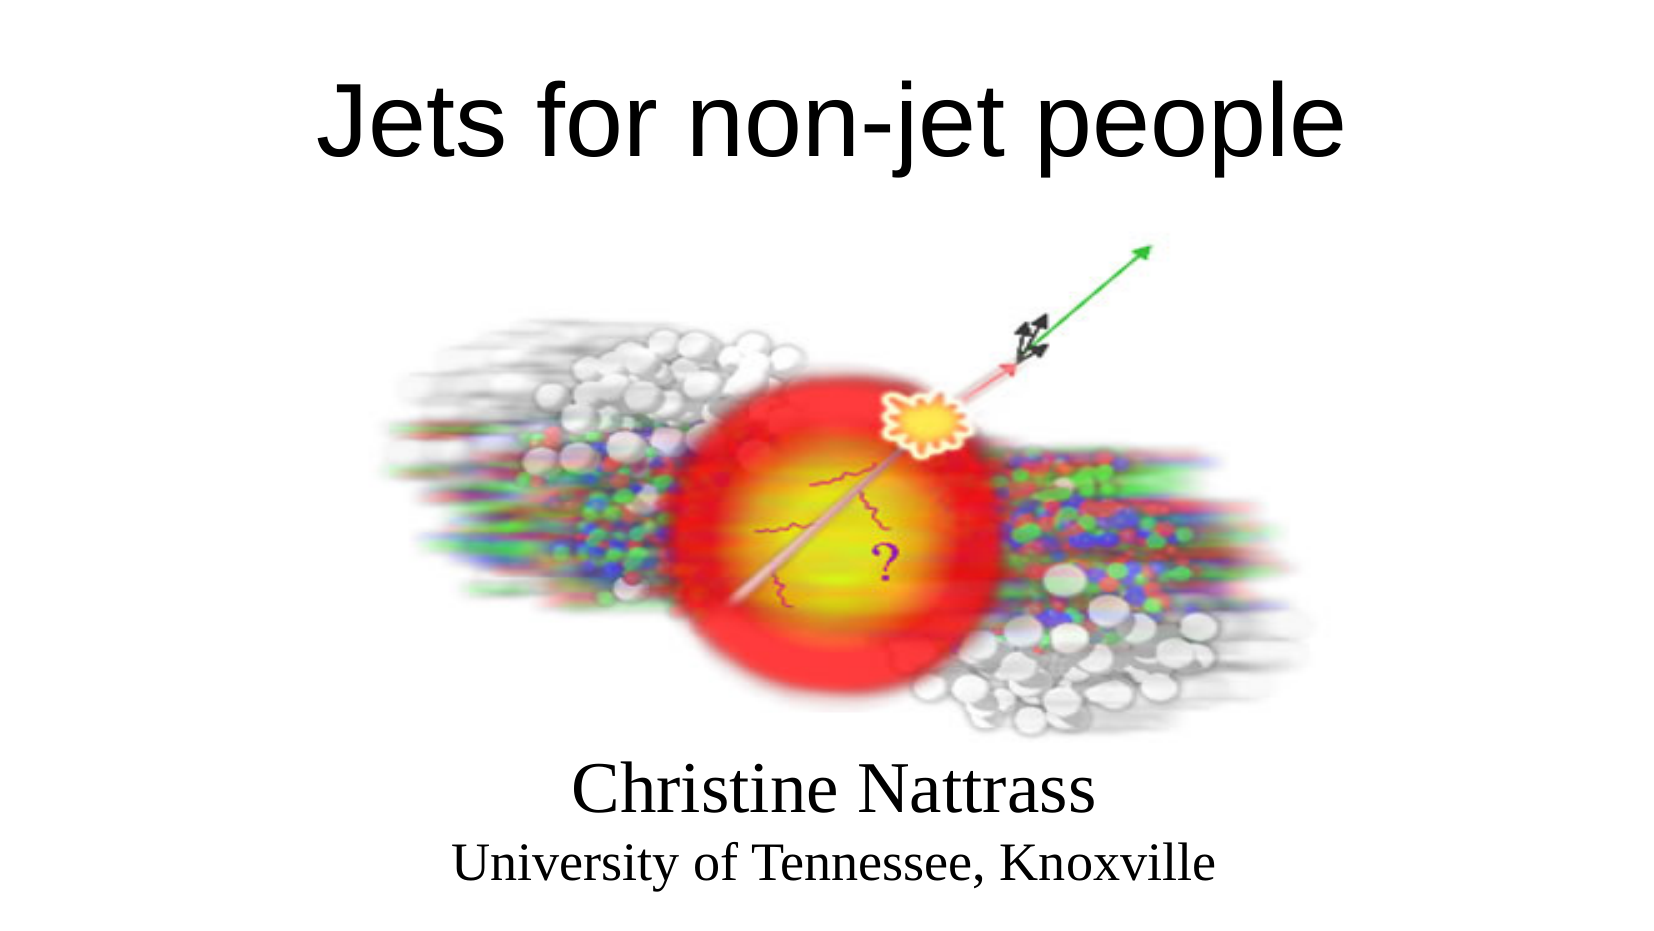

Jets for non-jet people
Christine Nattrass
University of Tennessee, Knoxville